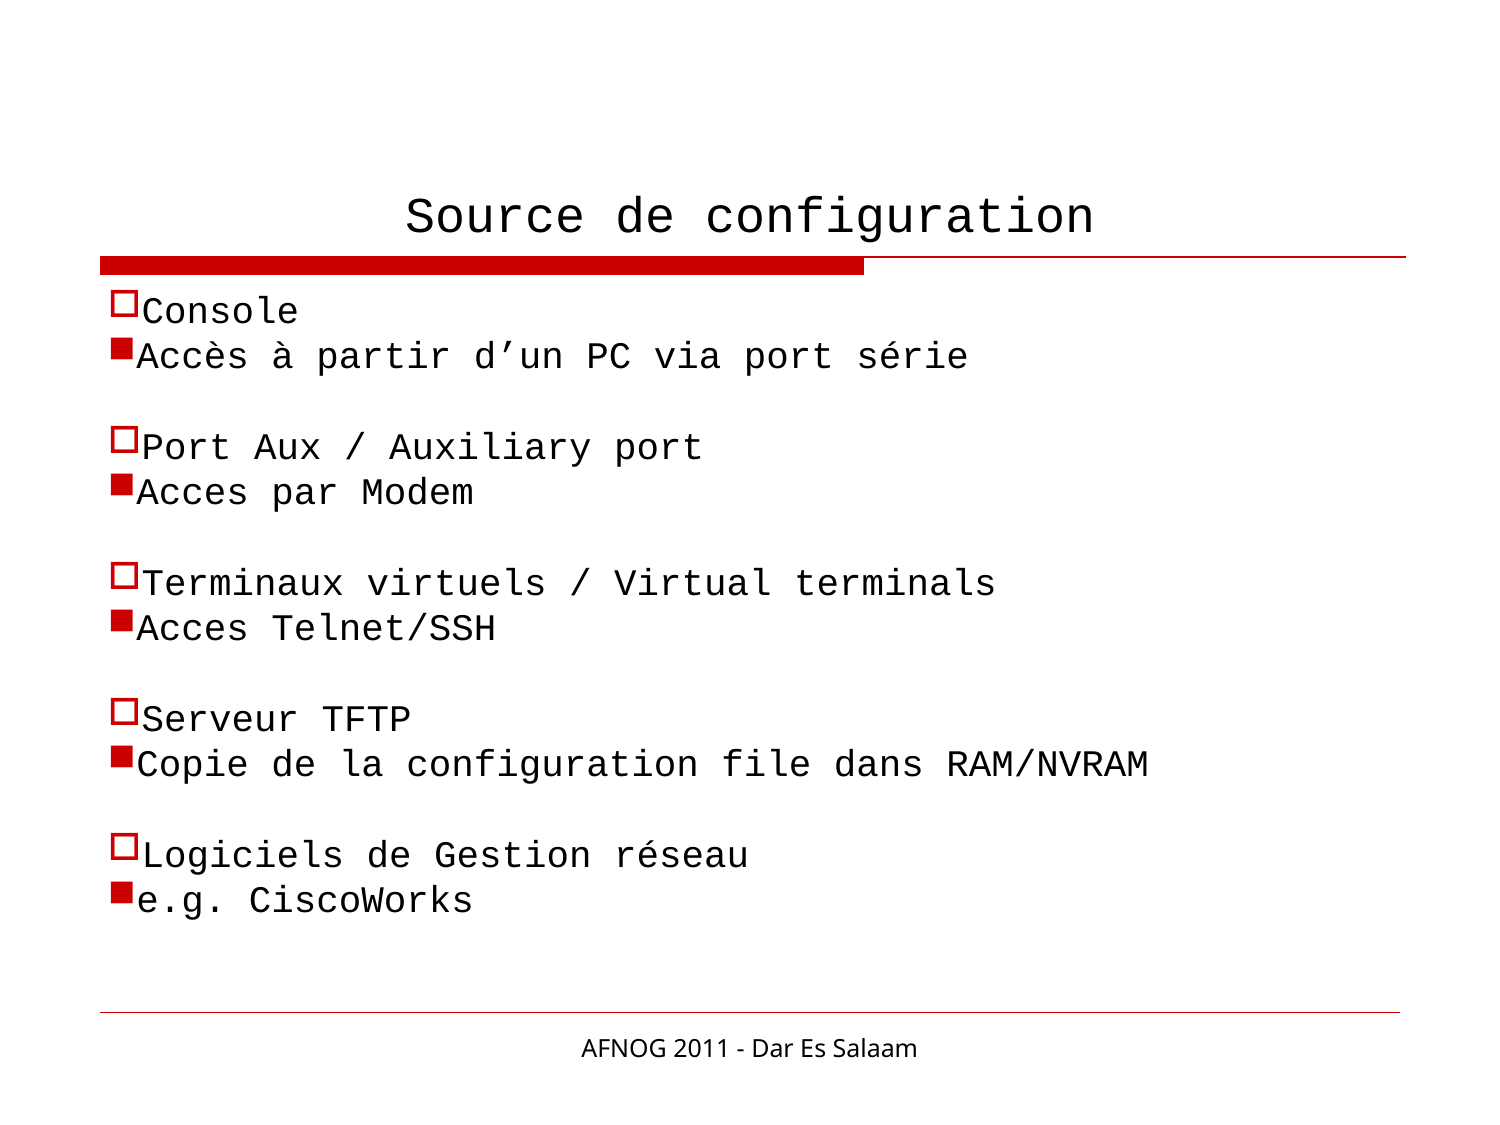

# Source de configuration
Console
Accès à partir d’un PC via port série
Port Aux / Auxiliary port
Acces par Modem
Terminaux virtuels / Virtual terminals
Acces Telnet/SSH
Serveur TFTP
Copie de la configuration file dans RAM/NVRAM
Logiciels de Gestion réseau
e.g. CiscoWorks
AFNOG 2011 - Dar Es Salaam